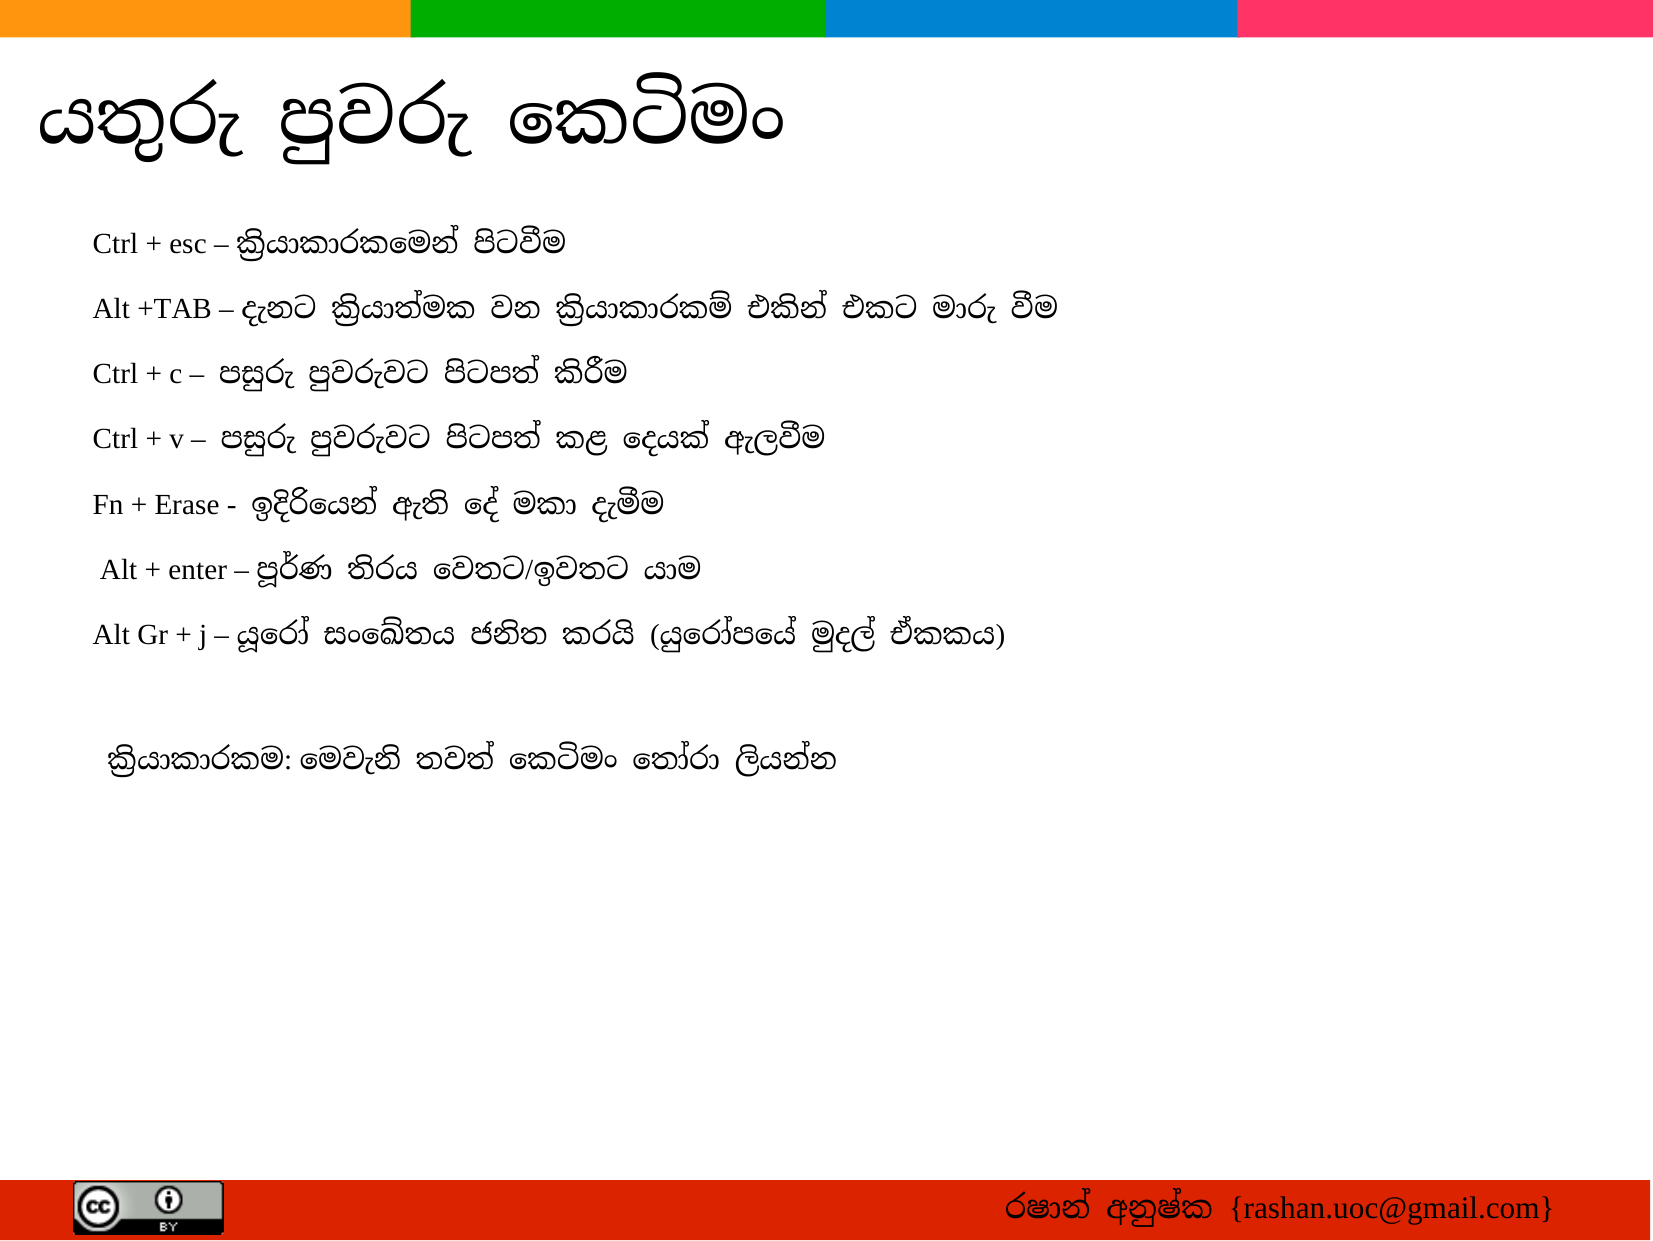

# යතුරු පුවරු කෙටිමං
Ctrl + esc – ක්‍රියාකාරකමෙන් පිටවීම
Alt +TAB – දැනට ක්‍රියාත්මක වන ක්‍රියාකාරකම් එකින් එකට මාරු වීම
Ctrl + c – පසුරු පුවරුවට පිටපත් කිරීම
Ctrl + v – පසුරු පුවරුවට පිටපත් කළ දෙයක් ඇලවීම
Fn + Erase - ඉදිරියෙන් ඇති දේ මකා දැමීම
 Alt + enter – පූර්ණ තිරය වෙතට/ඉවතට යාම
Alt Gr + j – යූරෝ සංඛේතය ජනිත කරයි (යුරෝපයේ මුදල් ඒකකය)
 ක්‍රියාකාරකම: මෙවැනි තවත් කෙටිමං තෝරා ලියන්න